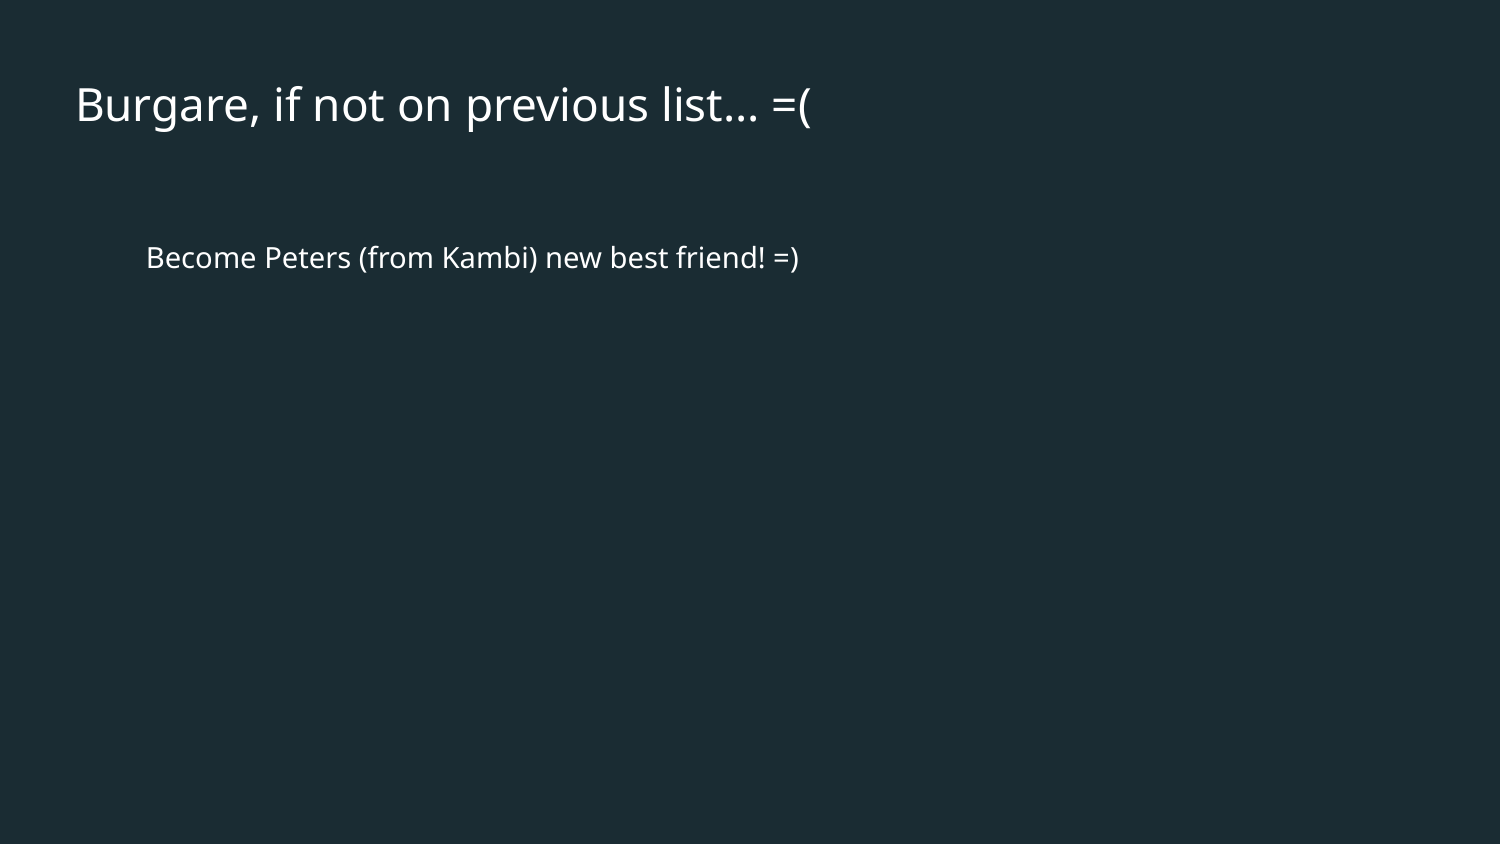

# Burgare, if not on previous list... =(
Become Peters (from Kambi) new best friend! =)